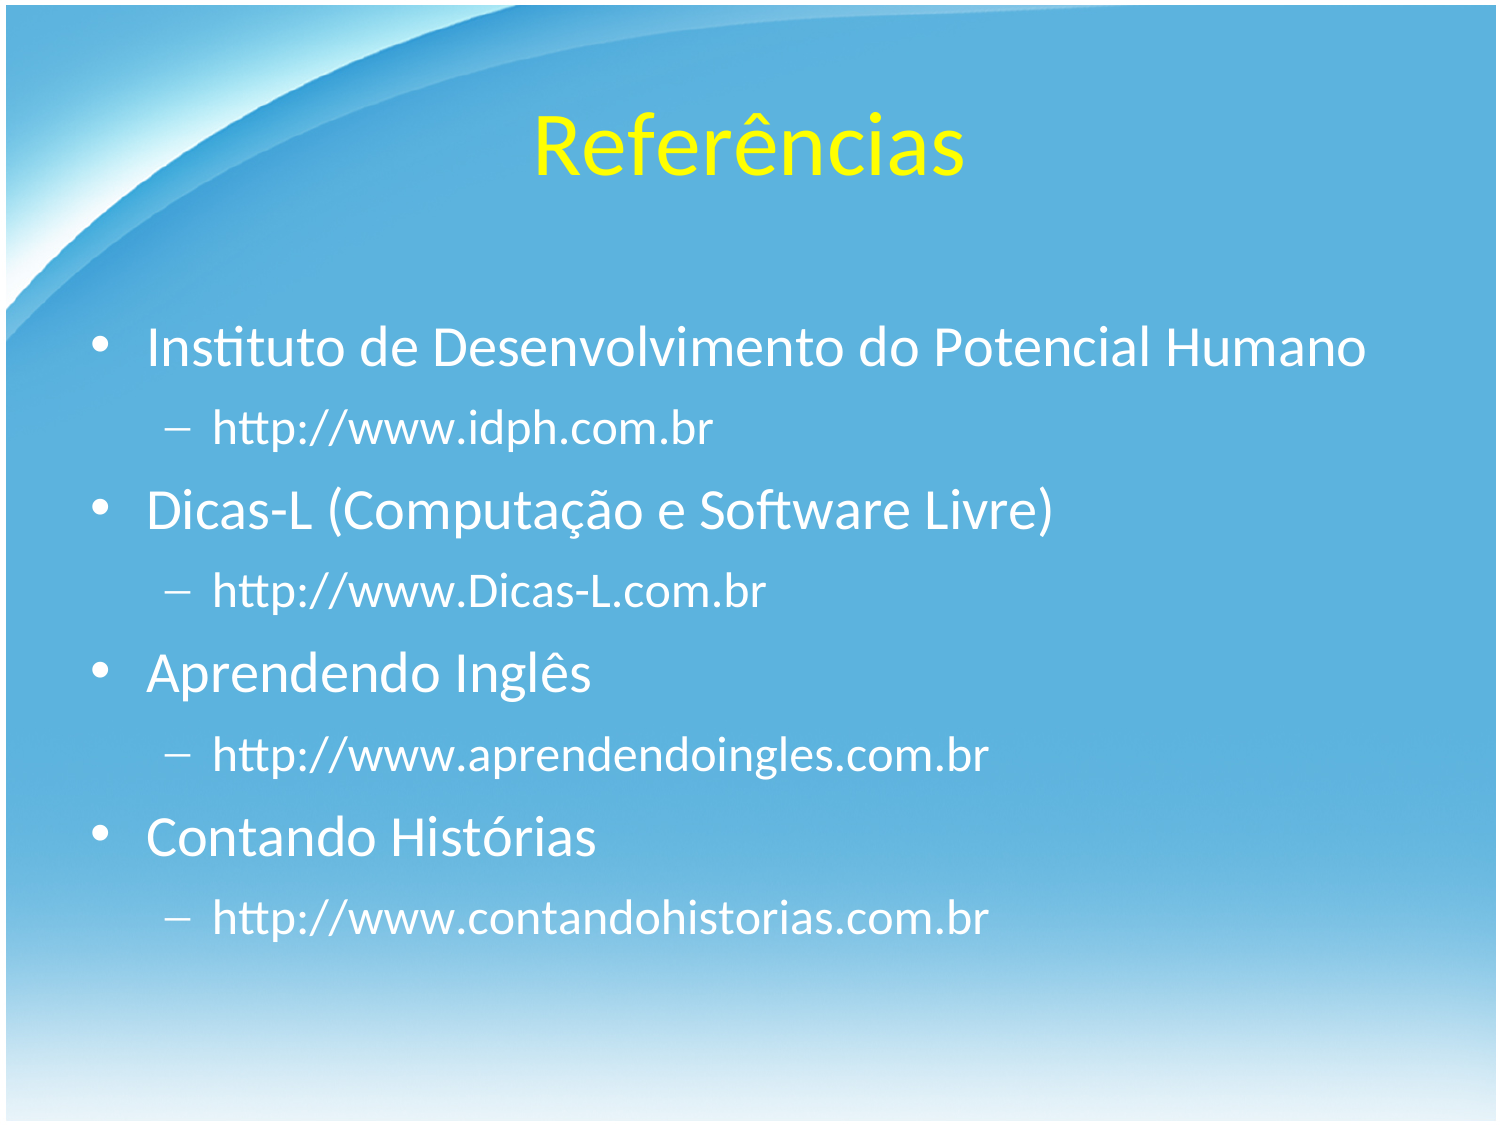

# Referências
Instituto de Desenvolvimento do Potencial Humano
http://www.idph.com.br
Dicas-L (Computação e Software Livre)
http://www.Dicas-L.com.br
Aprendendo Inglês
http://www.aprendendoingles.com.br
Contando Histórias
http://www.contandohistorias.com.br